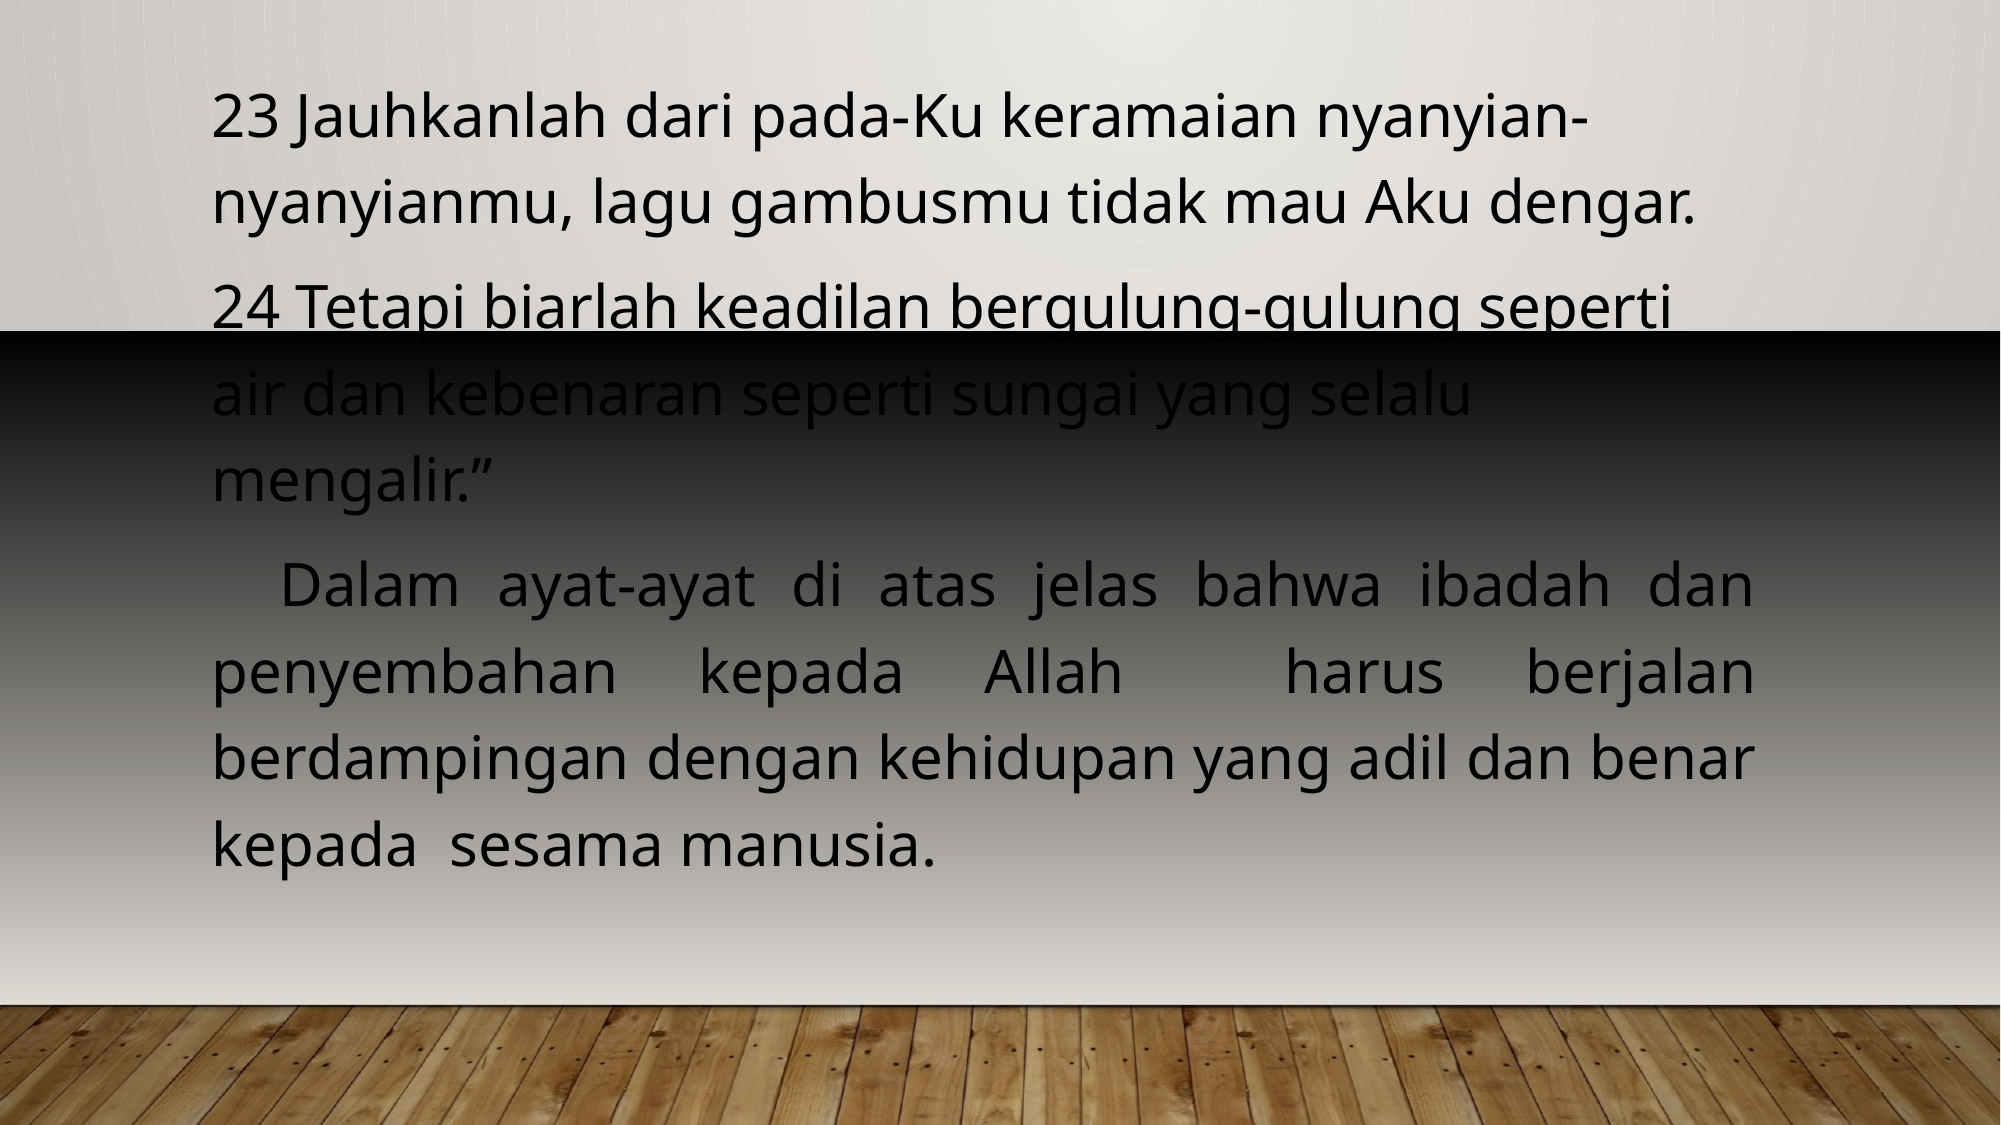

# 23 Jauhkanlah dari pada-Ku keramaian nyanyian-nyanyianmu, lagu gambusmu tidak mau Aku dengar.
24 Tetapi biarlah keadilan bergulung-gulung seperti air dan kebenaran seperti sungai yang selalu mengalir.”
	Dalam ayat-ayat di atas jelas bahwa ibadah dan penyembahan kepada Allah harus berjalan berdampingan dengan kehidupan yang adil dan benar kepada sesama manusia.